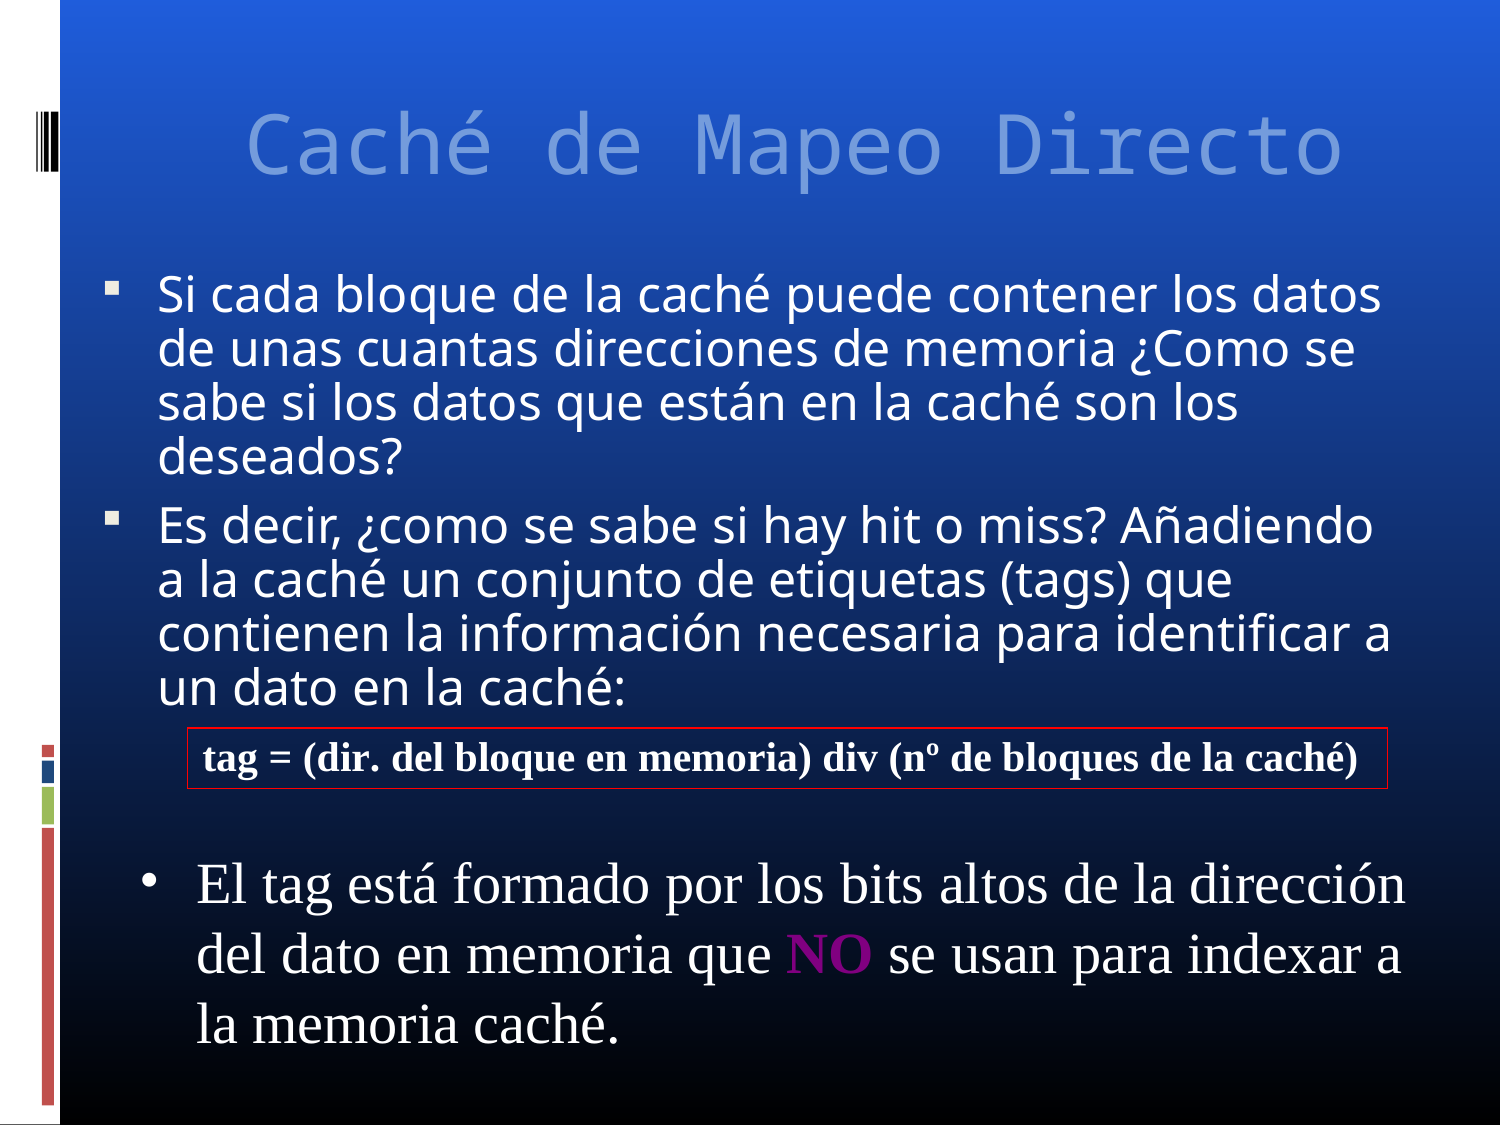

# Caché de Mapeo Directo
Si cada bloque de la caché puede contener los datos de unas cuantas direcciones de memoria ¿Como se sabe si los datos que están en la caché son los deseados?
Es decir, ¿como se sabe si hay hit o miss? Añadiendo a la caché un conjunto de etiquetas (tags) que contienen la información necesaria para identificar a un dato en la caché:
tag = (dir. del bloque en memoria) div (nº de bloques de la caché)
El tag está formado por los bits altos de la dirección del dato en memoria que NO se usan para indexar a la memoria caché.